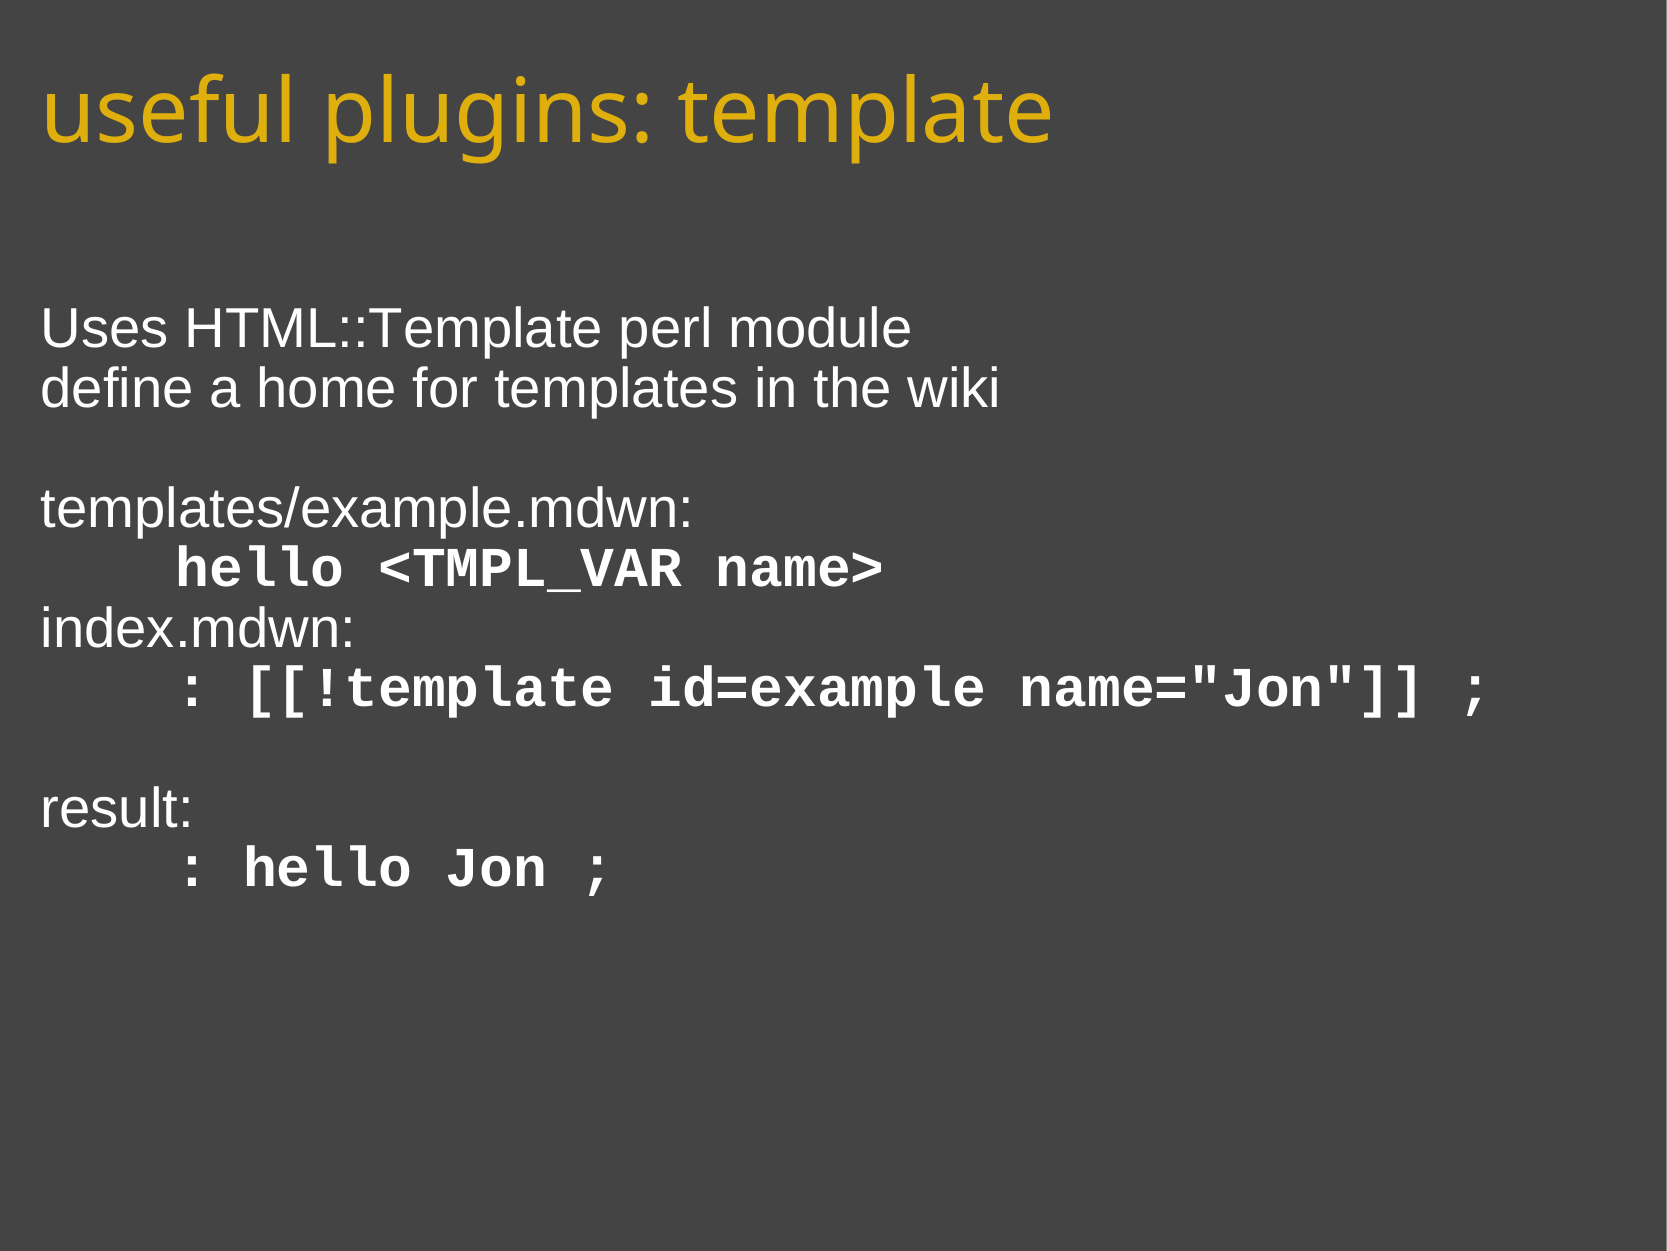

# useful plugins: template
Uses HTML::Template perl module
define a home for templates in the wiki
templates/example.mdwn:
    hello <TMPL_VAR name>
index.mdwn:
    : [[!template id=example name="Jon"]] ;
result:
    : hello Jon ;